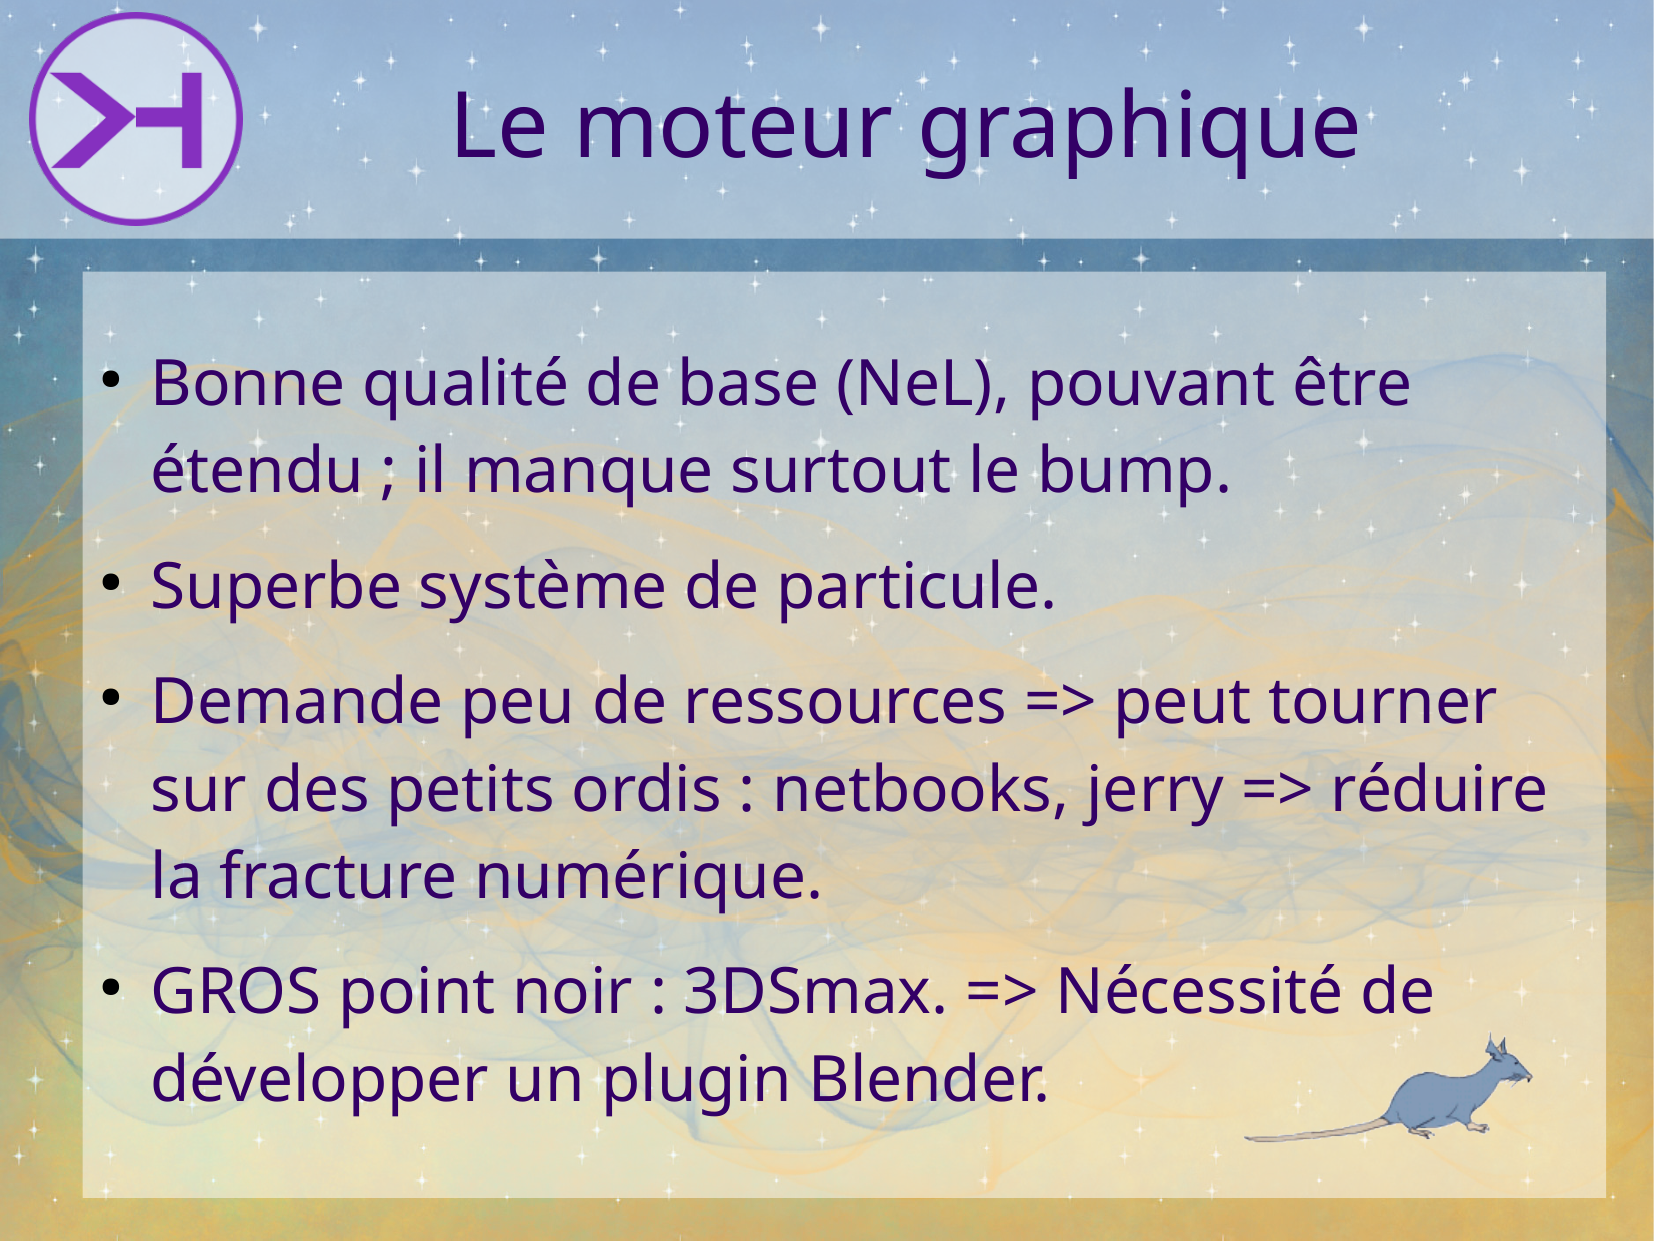

# Le moteur graphique
Bonne qualité de base (NeL), pouvant être étendu ; il manque surtout le bump.
Superbe système de particule.
Demande peu de ressources => peut tourner sur des petits ordis : netbooks, jerry => réduire la fracture numérique.
GROS point noir : 3DSmax. => Nécessité de développer un plugin Blender.